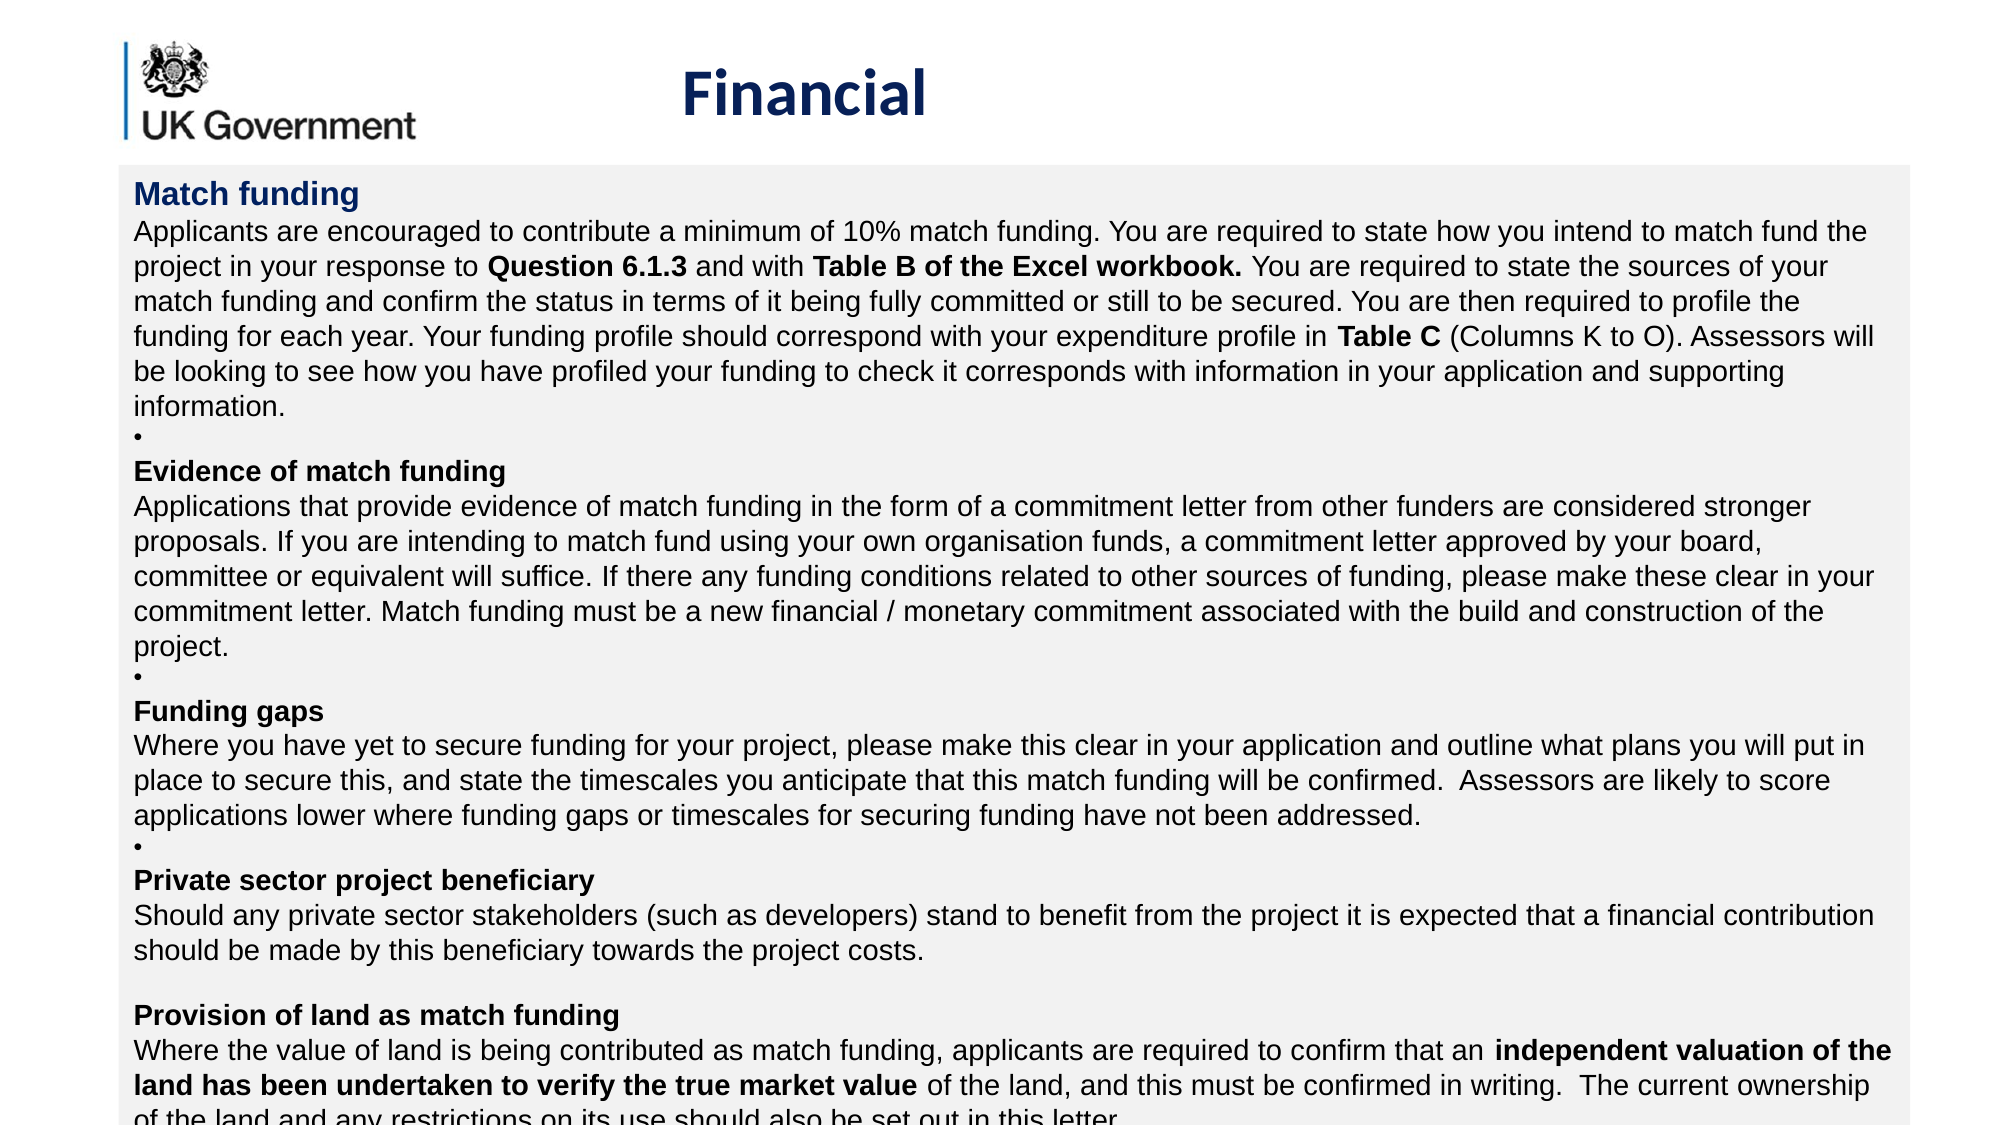

Financial
Match funding
Applicants are encouraged to contribute a minimum of 10% match funding. You are required to state how you intend to match fund the project in your response to Question 6.1.3 and with Table B of the Excel workbook. You are required to state the sources of your match funding and confirm the status in terms of it being fully committed or still to be secured. You are then required to profile the funding for each year. Your funding profile should correspond with your expenditure profile in Table C (Columns K to O). Assessors will be looking to see how you have profiled your funding to check it corresponds with information in your application and supporting information.
Evidence of match funding
Applications that provide evidence of match funding in the form of a commitment letter from other funders are considered stronger proposals. If you are intending to match fund using your own organisation funds, a commitment letter approved by your board, committee or equivalent will suffice. If there any funding conditions related to other sources of funding, please make these clear in your commitment letter. Match funding must be a new financial / monetary commitment associated with the build and construction of the project.
Funding gaps
Where you have yet to secure funding for your project, please make this clear in your application and outline what plans you will put in place to secure this, and state the timescales you anticipate that this match funding will be confirmed. Assessors are likely to score applications lower where funding gaps or timescales for securing funding have not been addressed.
Private sector project beneficiary
Should any private sector stakeholders (such as developers) stand to benefit from the project it is expected that a financial contribution should be made by this beneficiary towards the project costs.
Provision of land as match funding
Where the value of land is being contributed as match funding, applicants are required to confirm that an independent valuation of the land has been undertaken to verify the true market value of the land, and this must be confirmed in writing. The current ownership of the land and any restrictions on its use should also be set out in this letter.
1